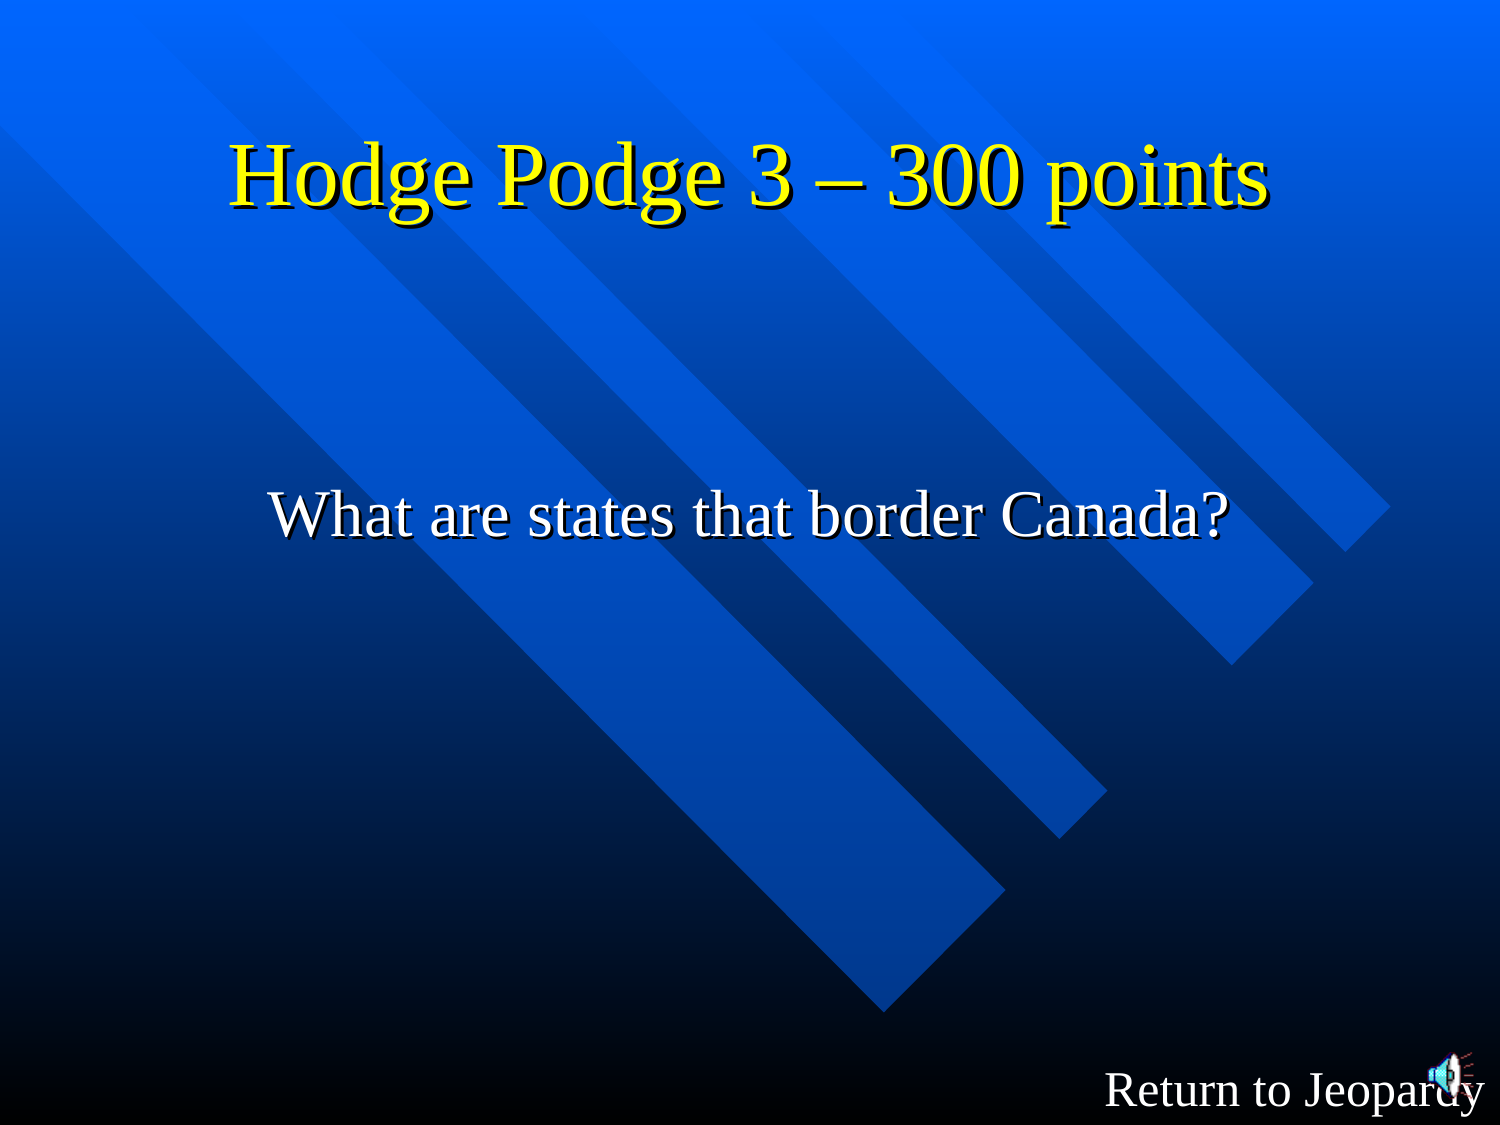

# Hodge Podge 3 – 300 points
What are states that border Canada?
Return to Jeopardy